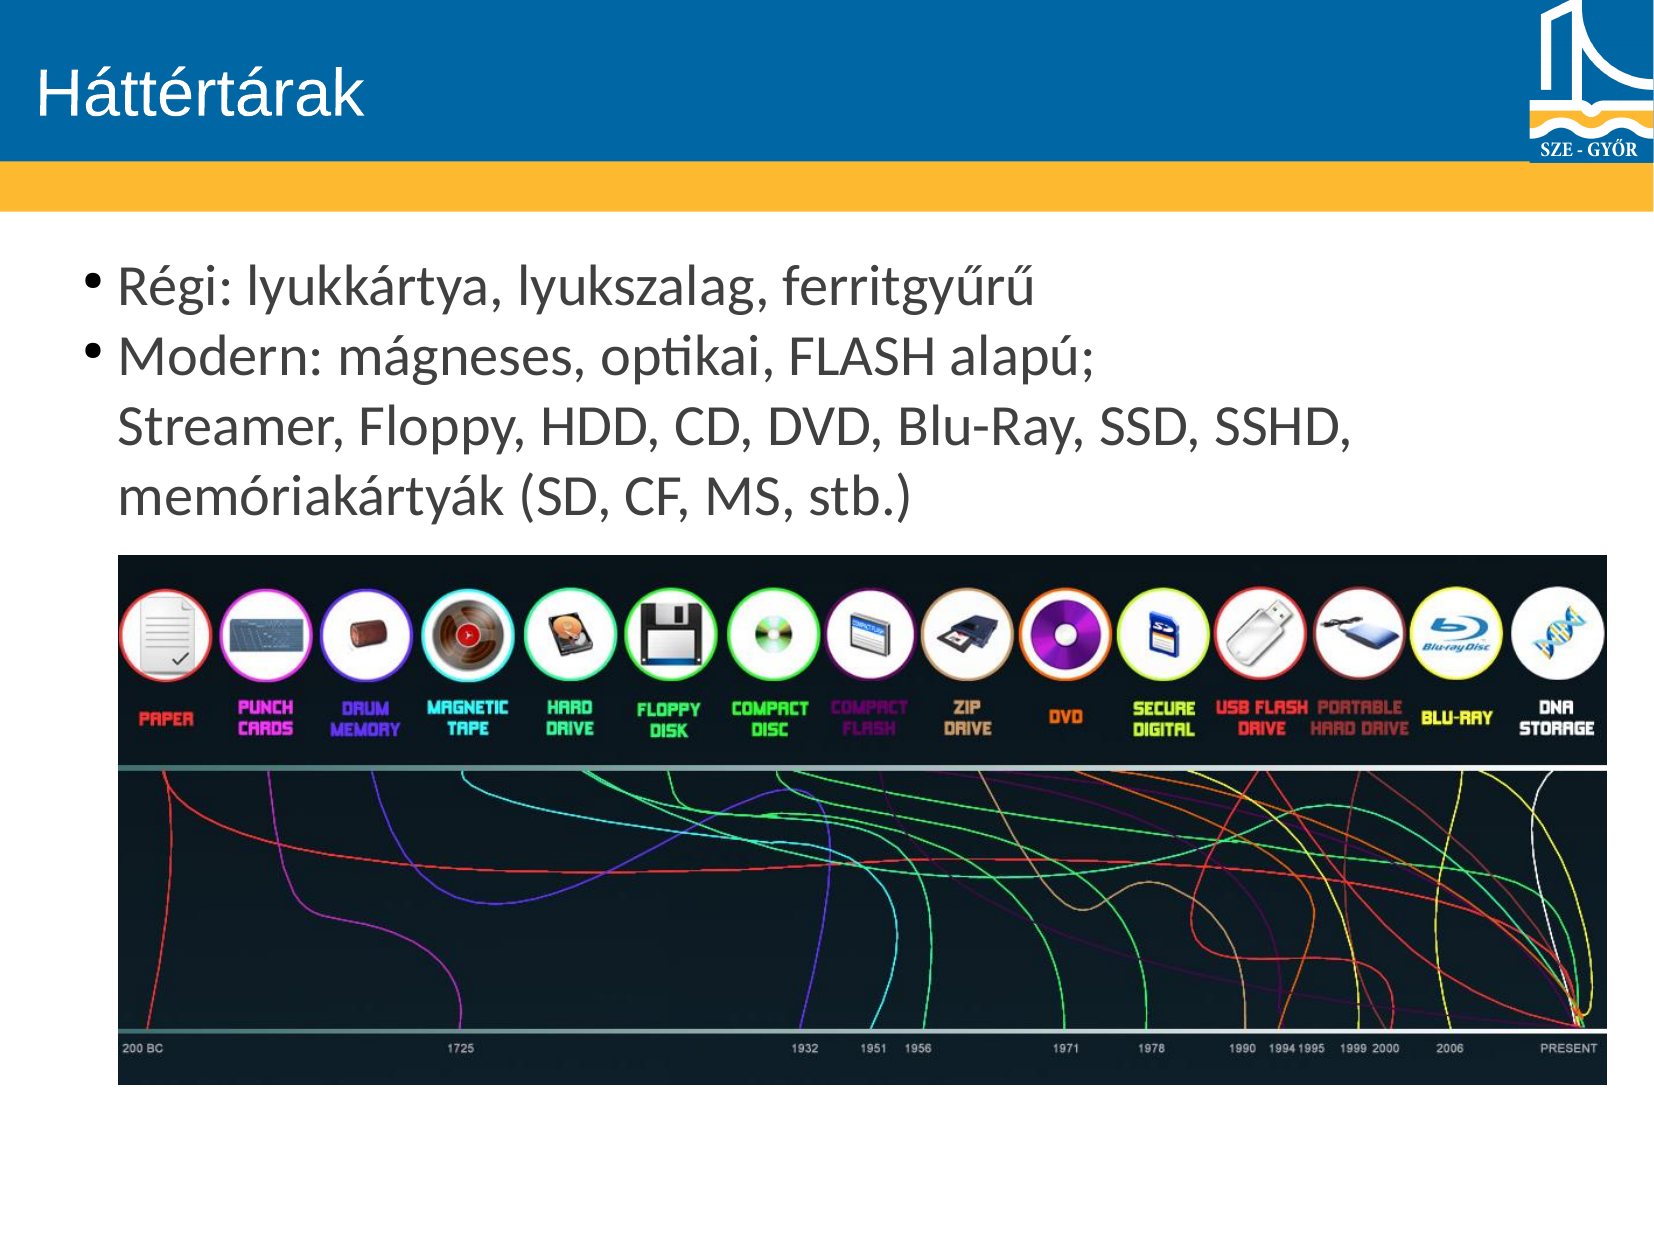

Háttértárak
Régi: lyukkártya, lyukszalag, ferritgyűrű
Modern: mágneses, optikai, FLASH alapú;
Streamer, Floppy, HDD, CD, DVD, Blu-Ray, SSD, SSHD, memóriakártyák (SD, CF, MS, stb.)